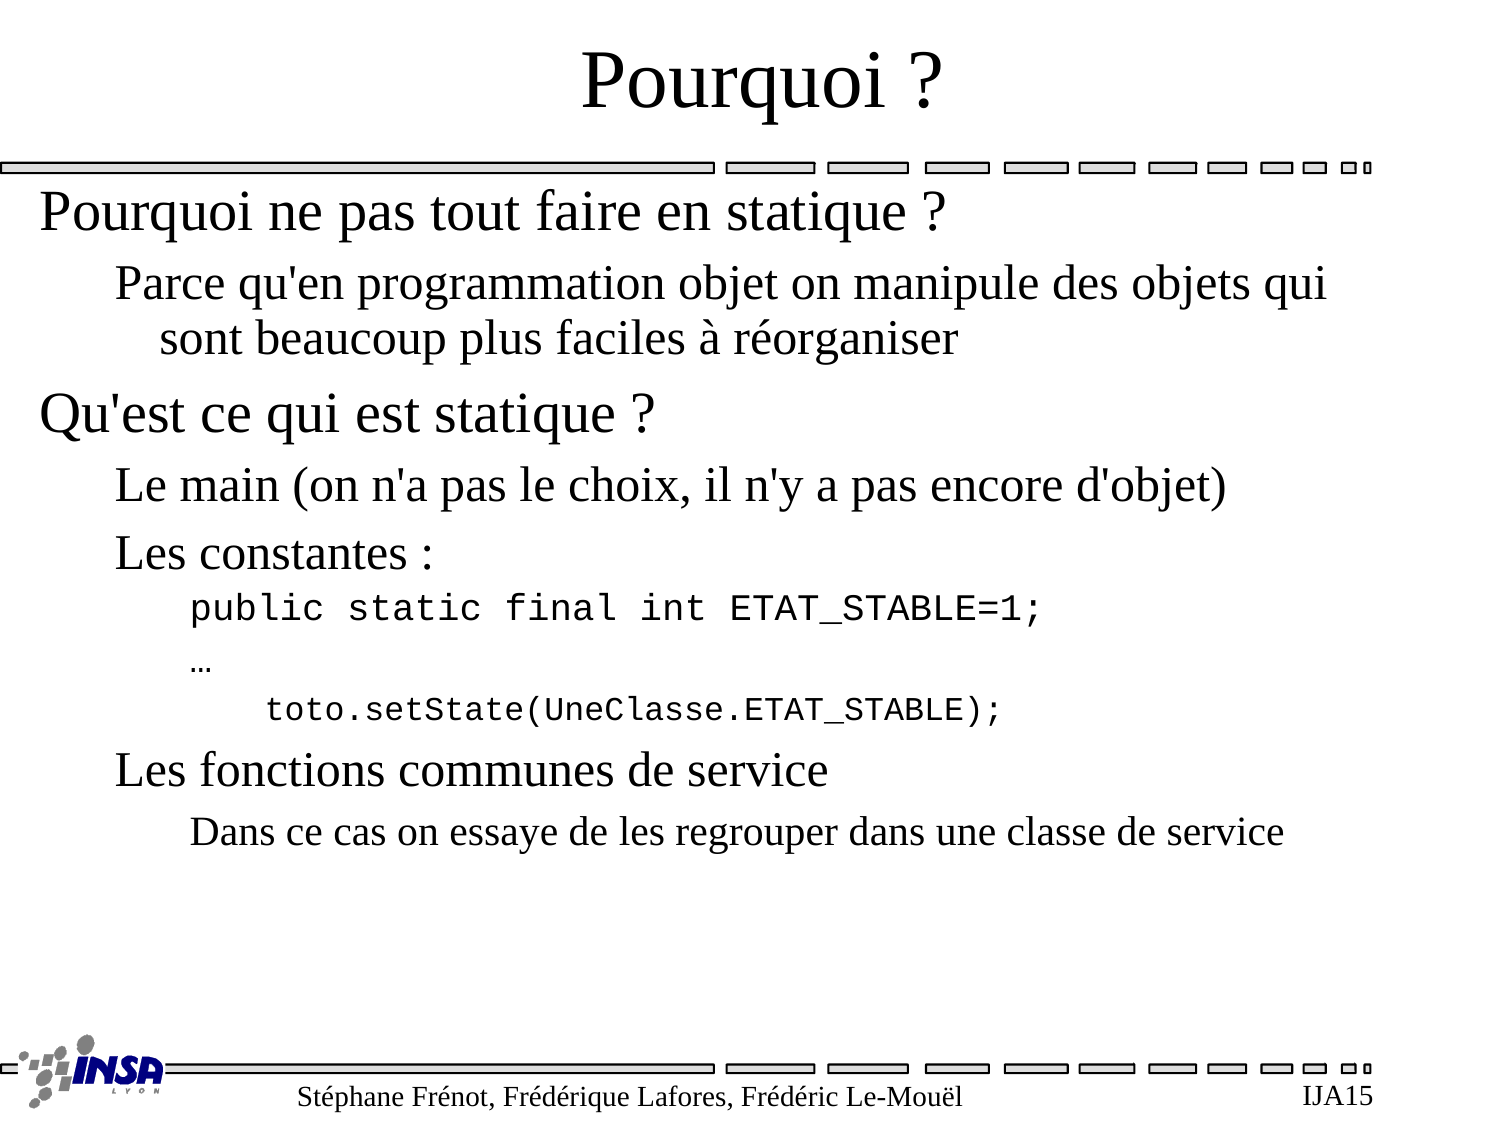

# Pourquoi ?
Pourquoi ne pas tout faire en statique ?
Parce qu'en programmation objet on manipule des objets qui sont beaucoup plus faciles à réorganiser
Qu'est ce qui est statique ?
Le main (on n'a pas le choix, il n'y a pas encore d'objet)
Les constantes :
public static final int ETAT_STABLE=1;
…
toto.setState(UneClasse.ETAT_STABLE);
Les fonctions communes de service
Dans ce cas on essaye de les regrouper dans une classe de service